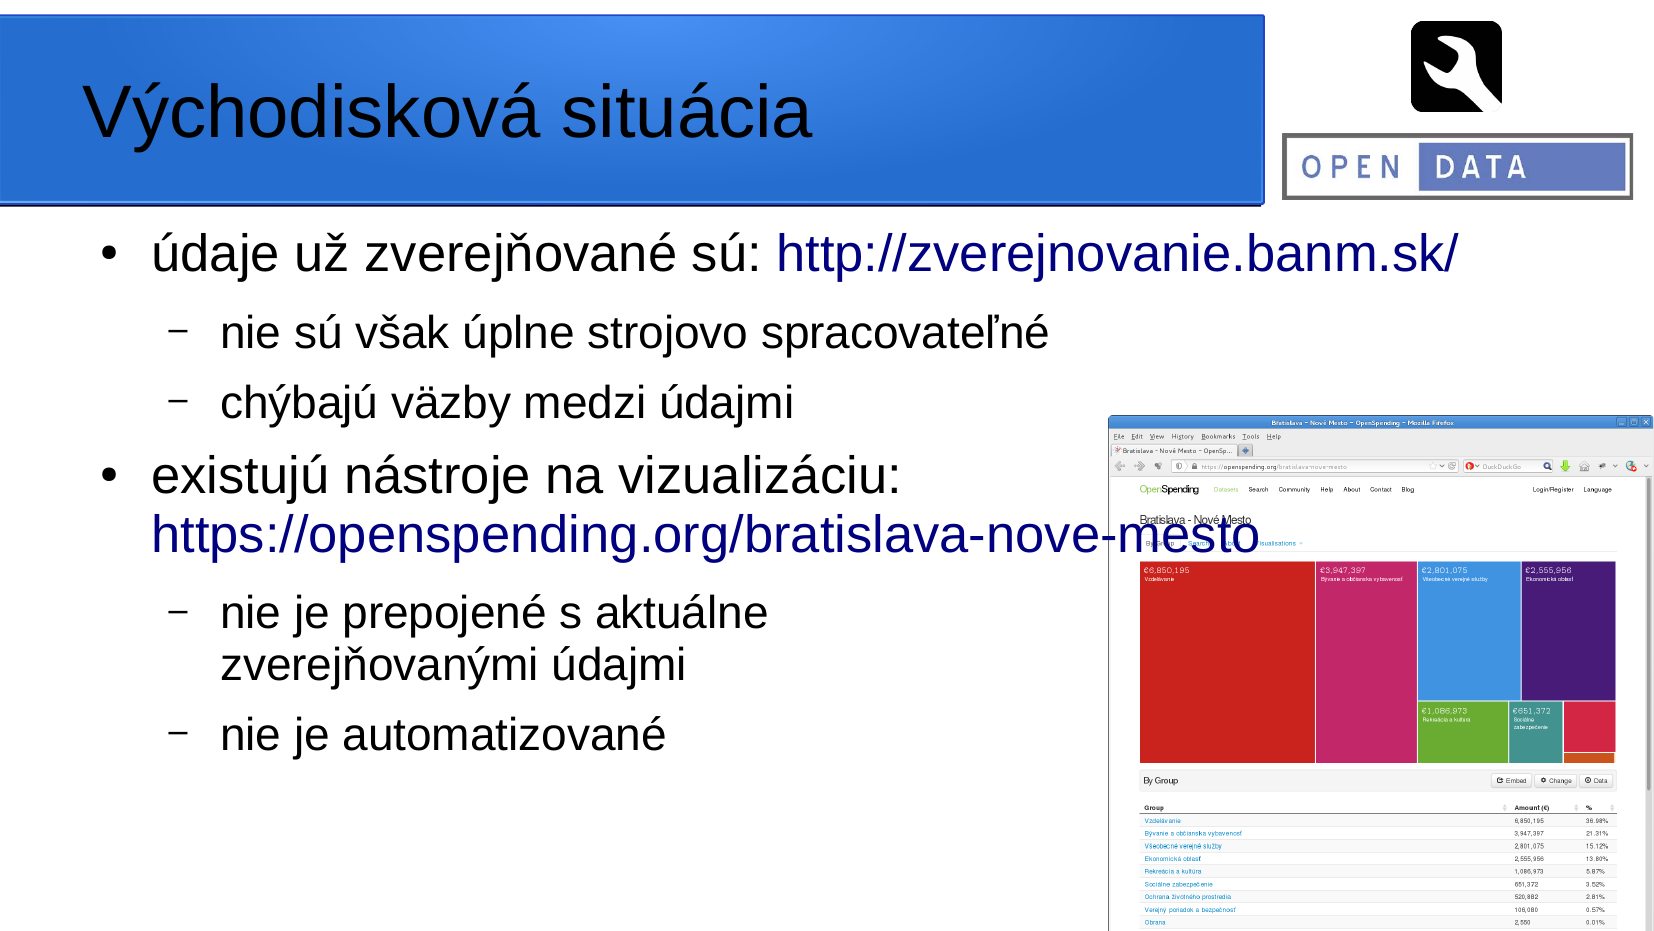

# Východisková situácia
údaje už zverejňované sú: http://zverejnovanie.banm.sk/
nie sú však úplne strojovo spracovateľné
chýbajú väzby medzi údajmi
existujú nástroje na vizualizáciu: https://openspending.org/bratislava-nove-mesto
nie je prepojené s aktuálne
zverejňovanými údajmi
nie je automatizované